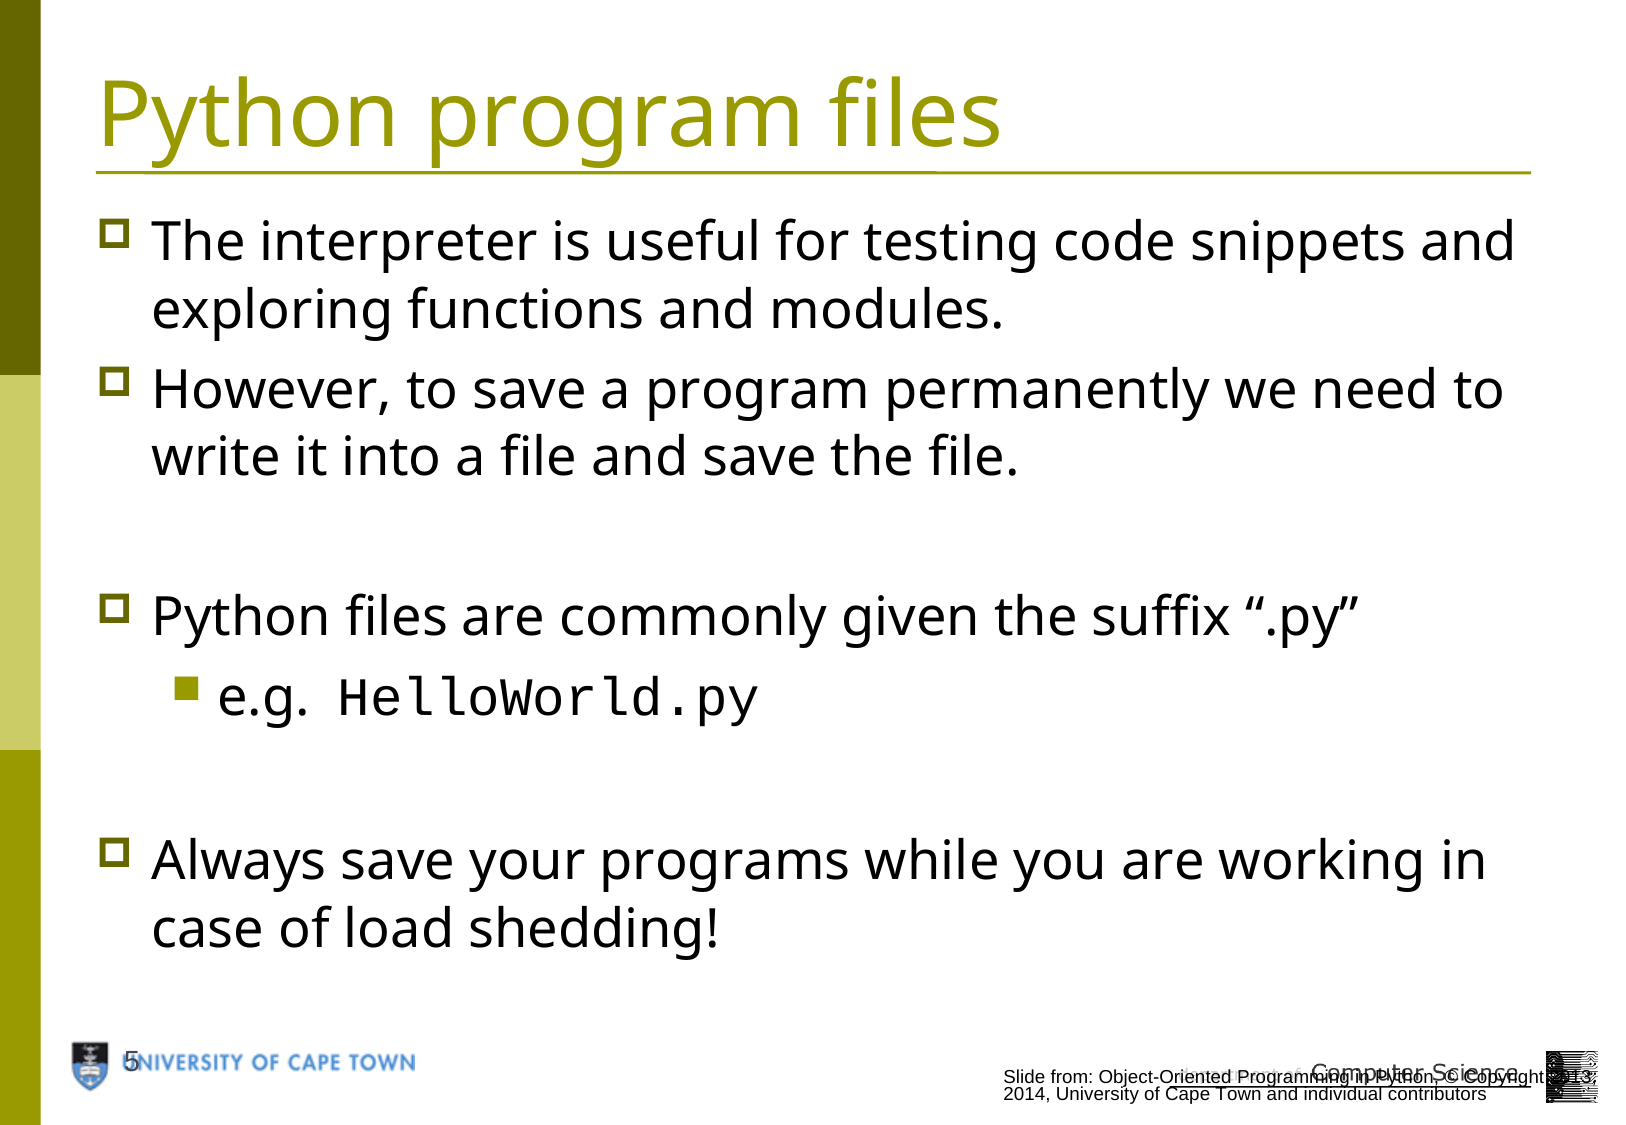

# Python program files
The interpreter is useful for testing code snippets and exploring functions and modules.
However, to save a program permanently we need to write it into a file and save the file.
Python files are commonly given the suffix “.py”
e.g. HelloWorld.py
Always save your programs while you are working in case of load shedding!
Slide from: Object-Oriented Programming in Python, © Copyright 2013, 2014, University of Cape Town and individual contributors